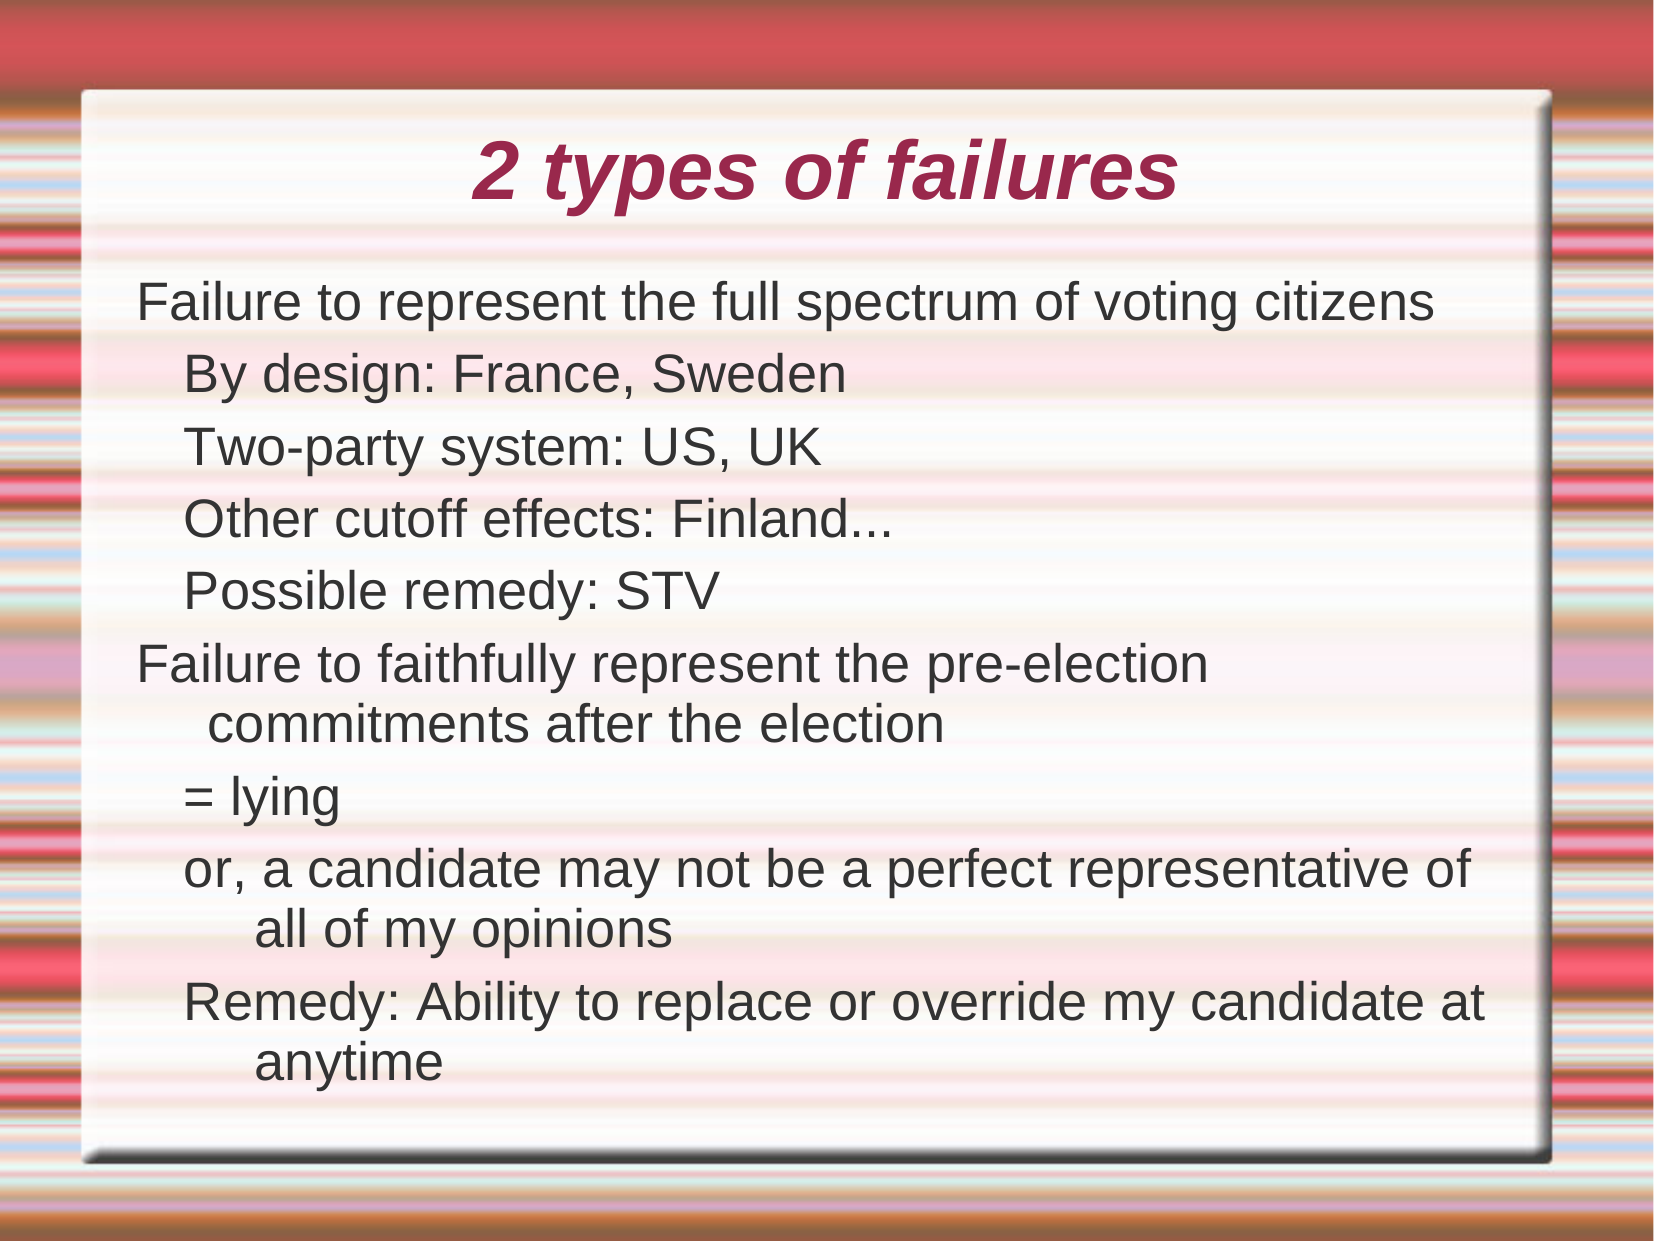

# 2 types of failures
Failure to represent the full spectrum of voting citizens
By design: France, Sweden
Two-party system: US, UK
Other cutoff effects: Finland...
Possible remedy: STV
Failure to faithfully represent the pre-election commitments after the election
= lying
or, a candidate may not be a perfect representative of all of my opinions
Remedy: Ability to replace or override my candidate at anytime